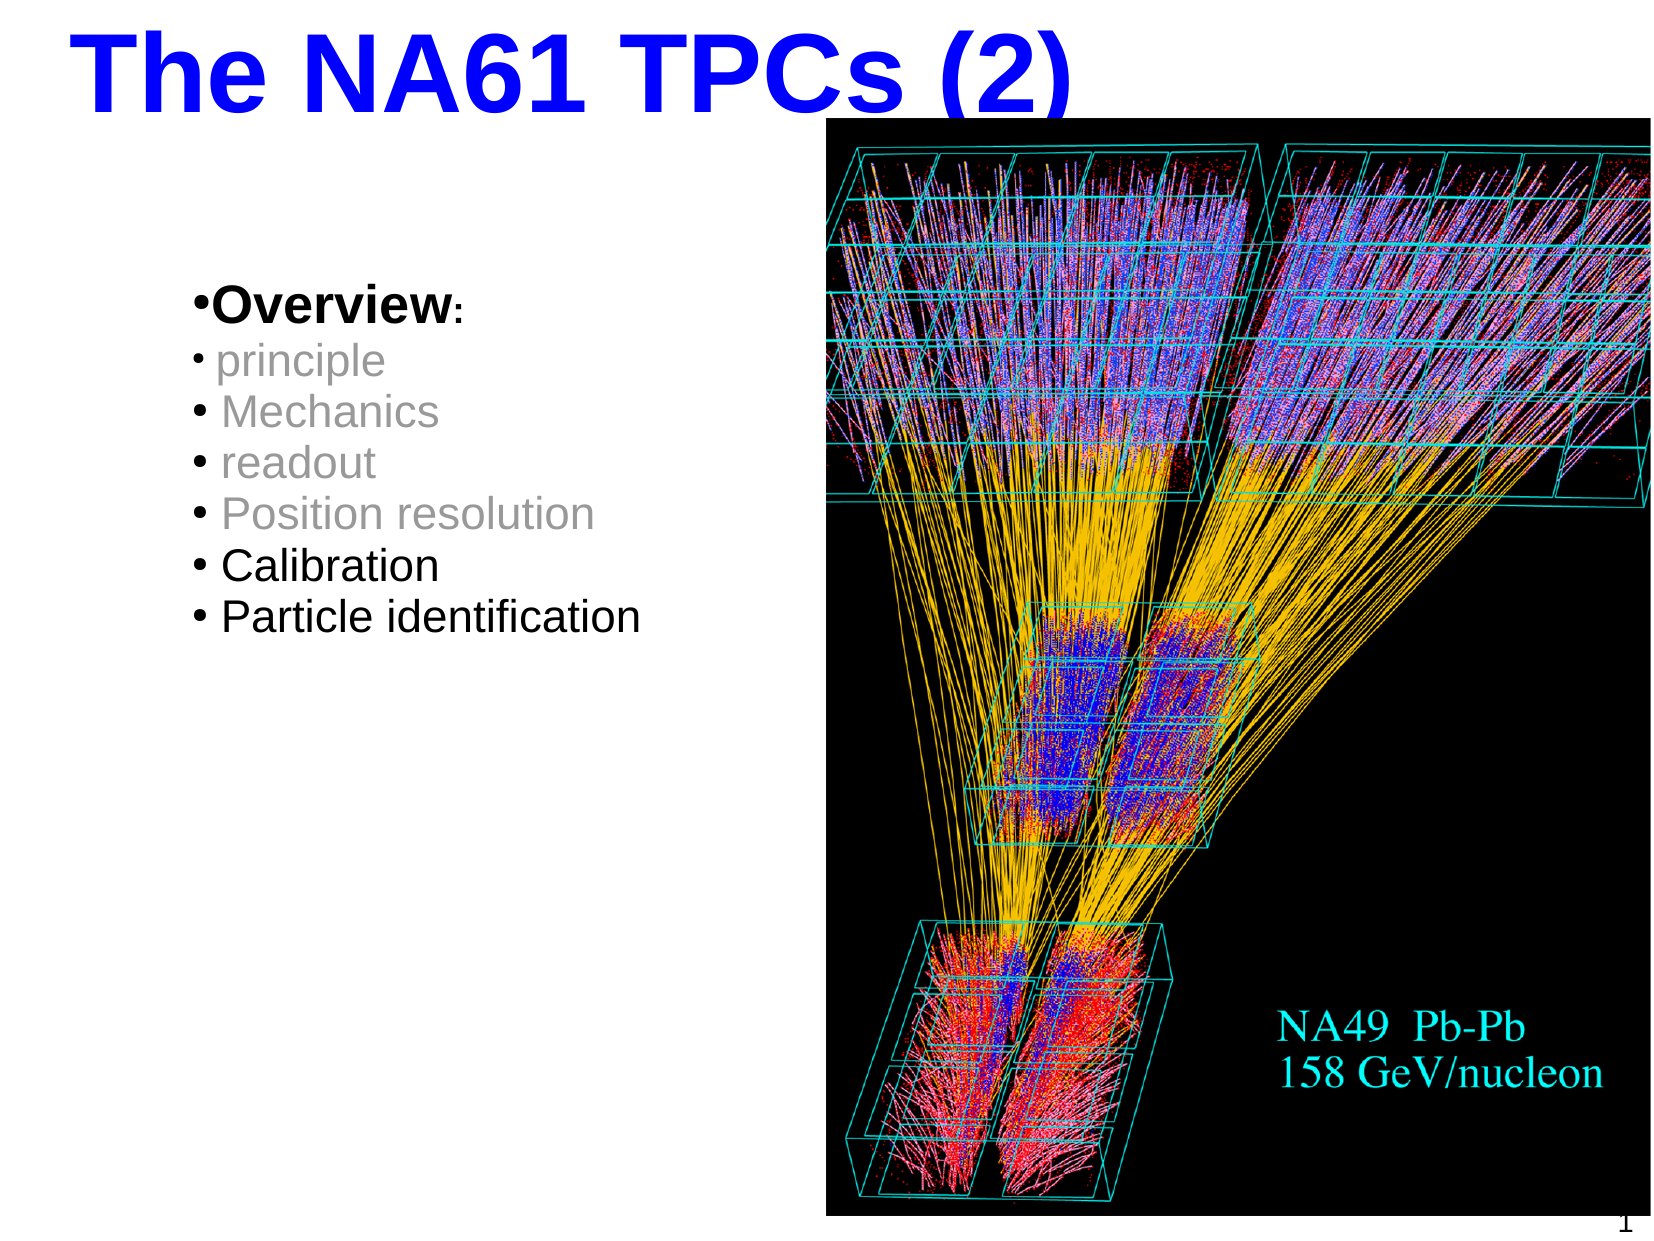

# The NA61 TPCs (2)
Overview:
 principle
 Mechanics
 readout
 Position resolution
 Calibration
 Particle identification